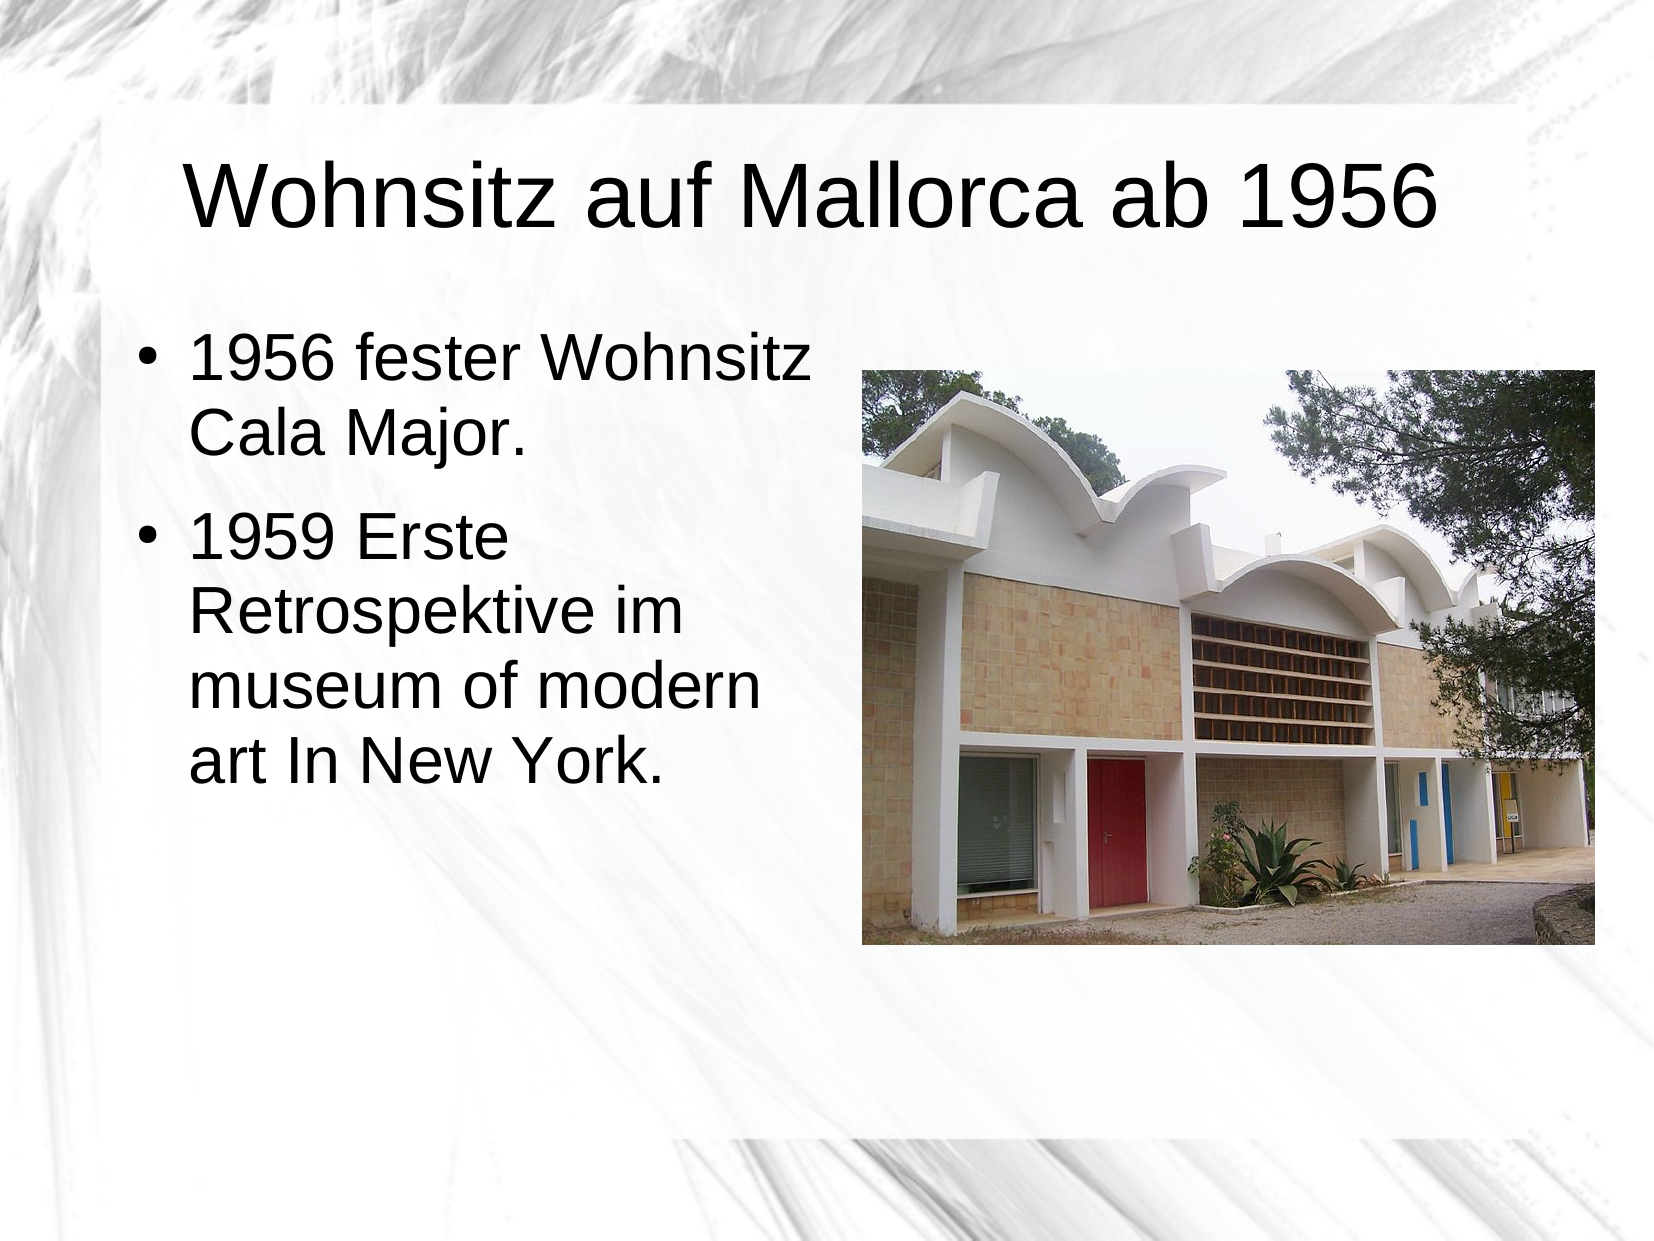

# Wohnsitz auf Mallorca ab 1956
1956 fester Wohnsitz Cala Major.
1959 Erste Retrospektive im museum of modern art In New York.